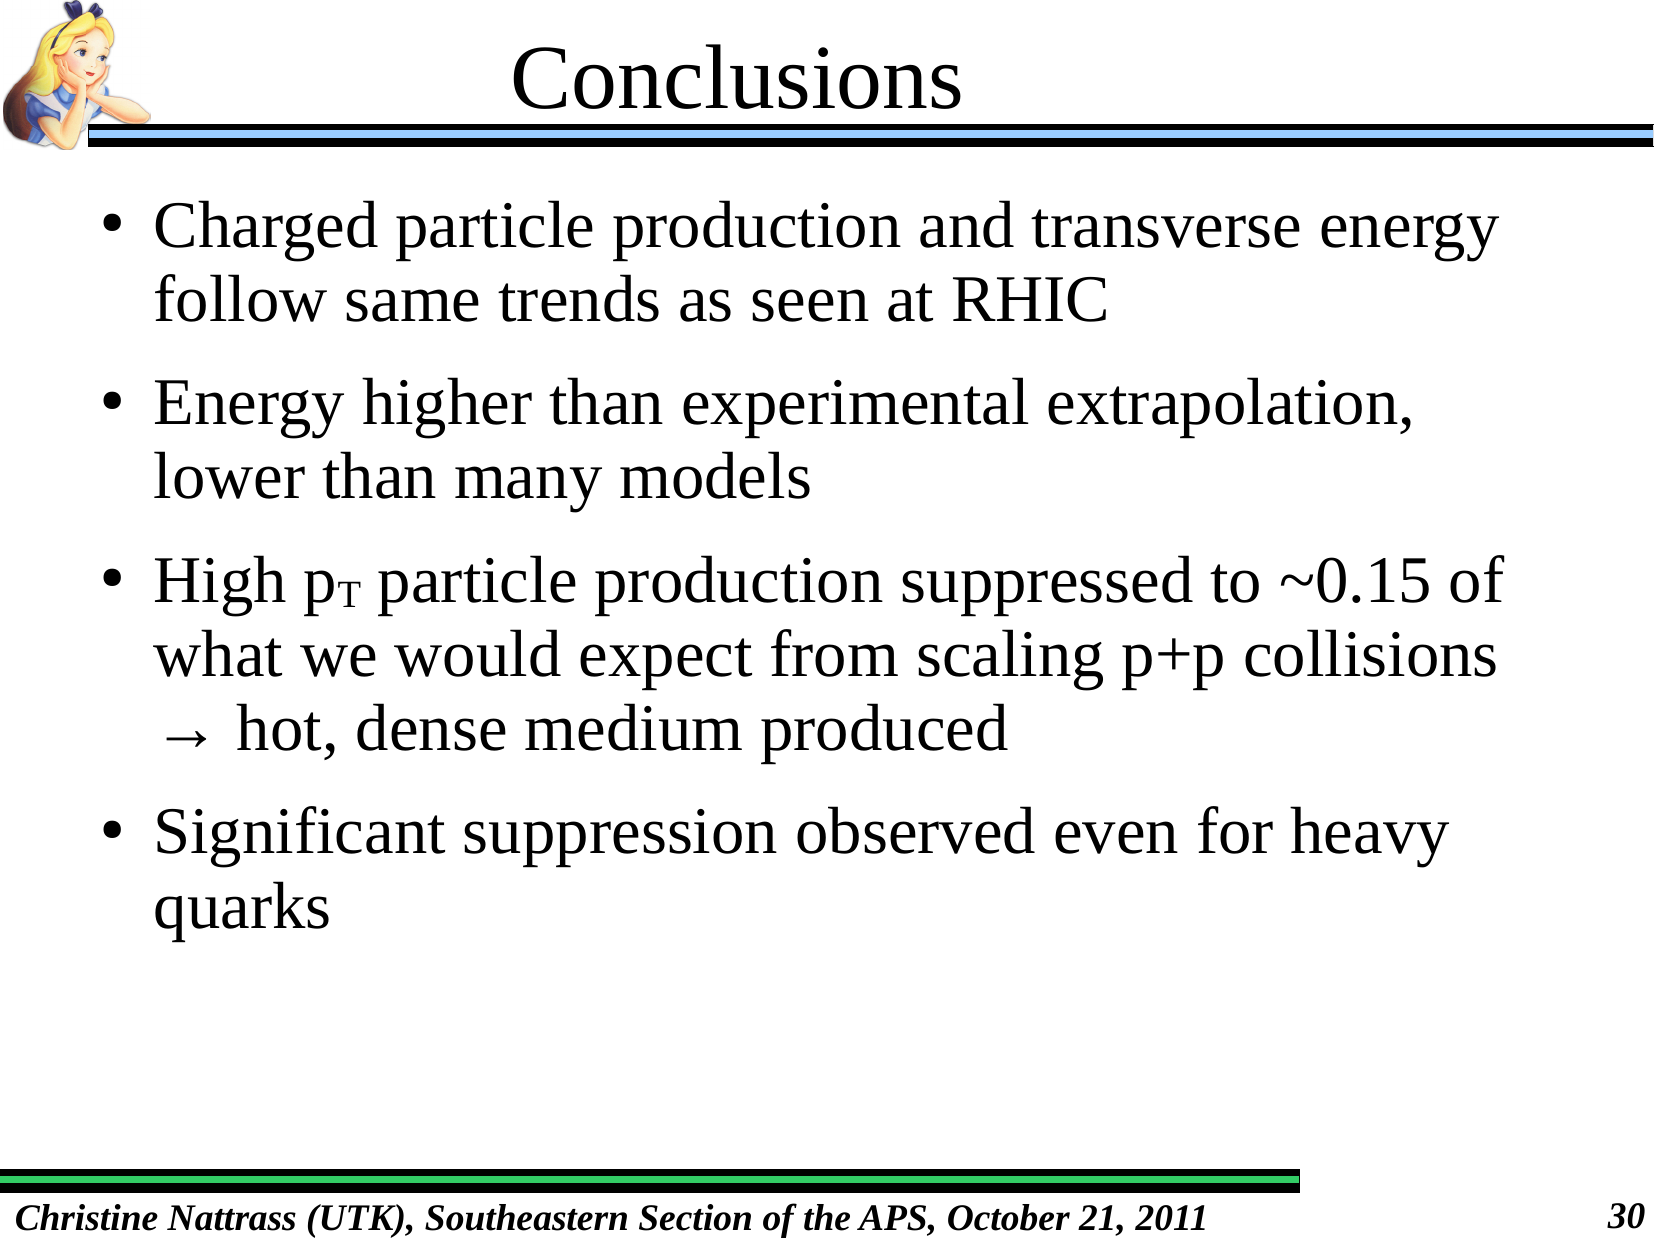

# Conclusions
Charged particle production and transverse energy follow same trends as seen at RHIC
Energy higher than experimental extrapolation, lower than many models
High pT particle production suppressed to ~0.15 of what we would expect from scaling p+p collisions → hot, dense medium produced
Significant suppression observed even for heavy quarks